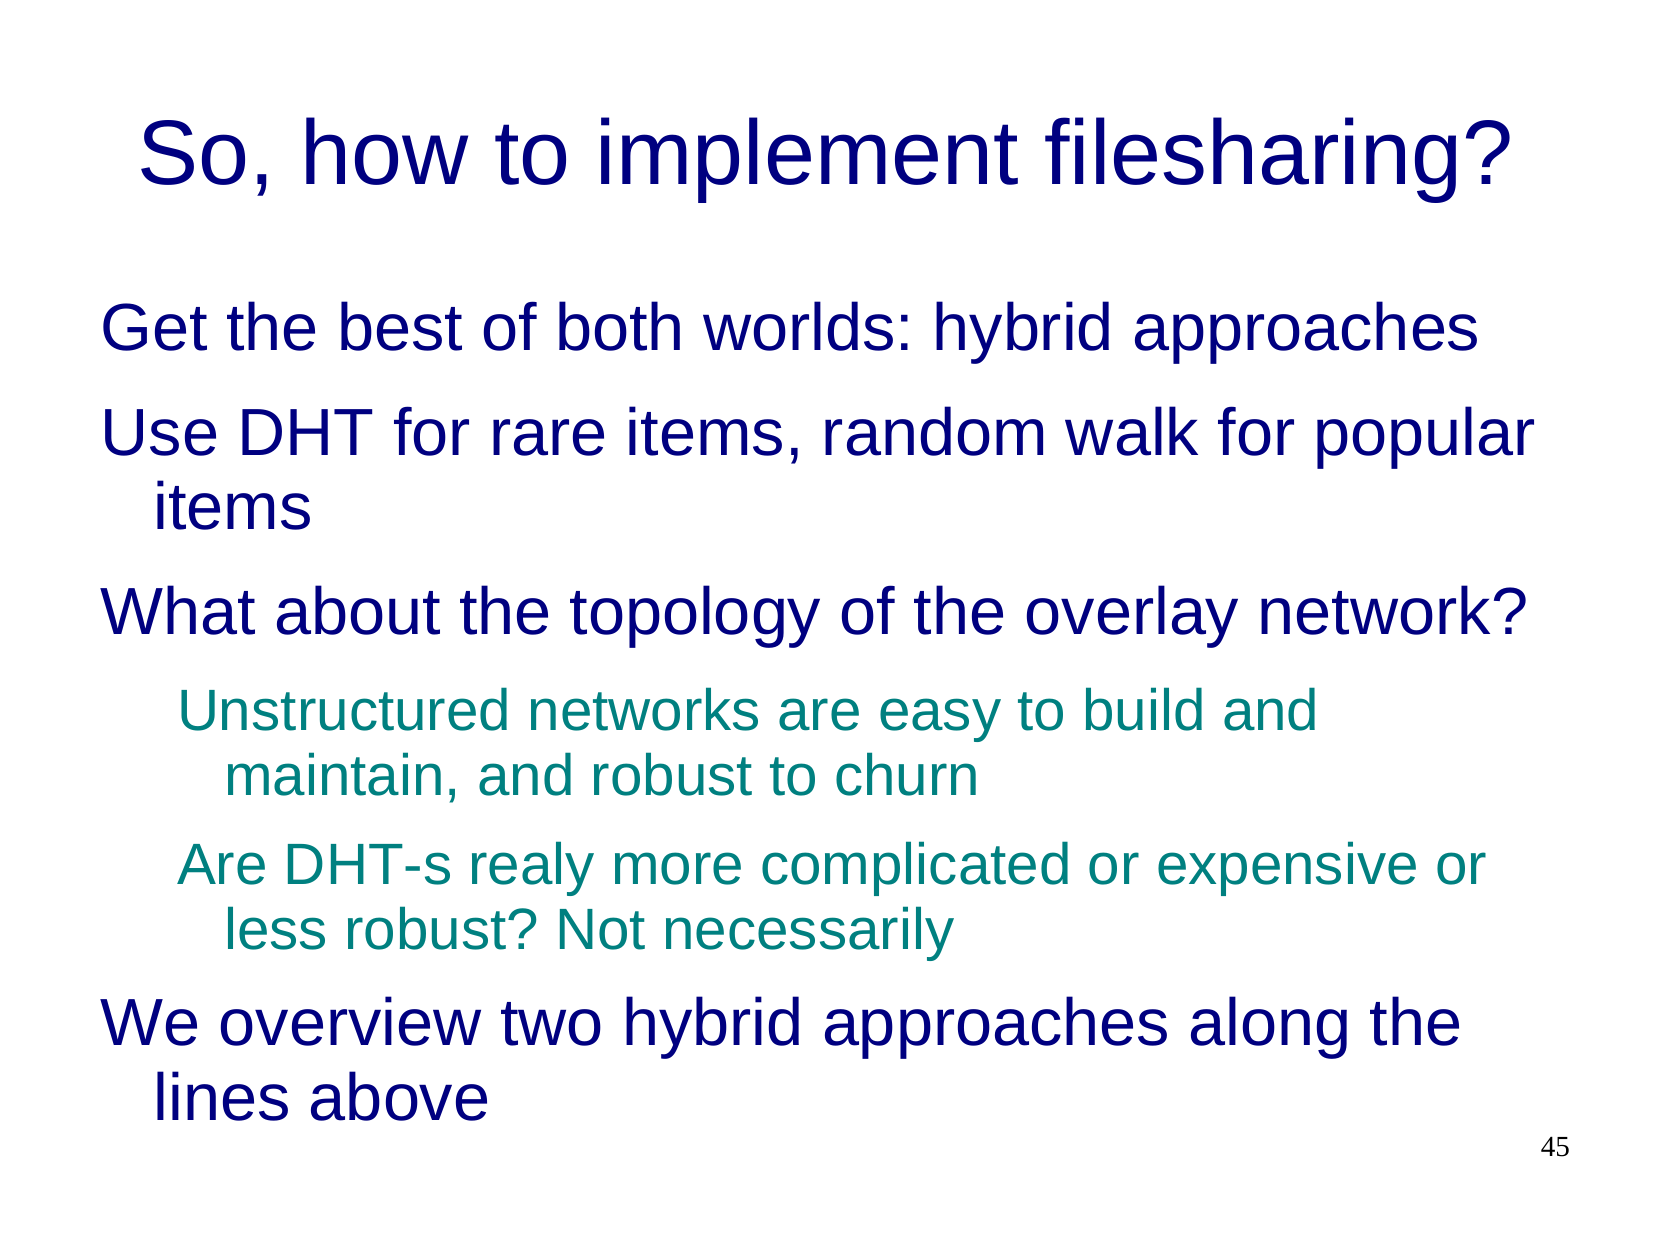

# So, how to implement filesharing?
Get the best of both worlds: hybrid approaches
Use DHT for rare items, random walk for popular items
What about the topology of the overlay network?
Unstructured networks are easy to build and maintain, and robust to churn
Are DHT-s realy more complicated or expensive or less robust? Not necessarily
We overview two hybrid approaches along the lines above
45